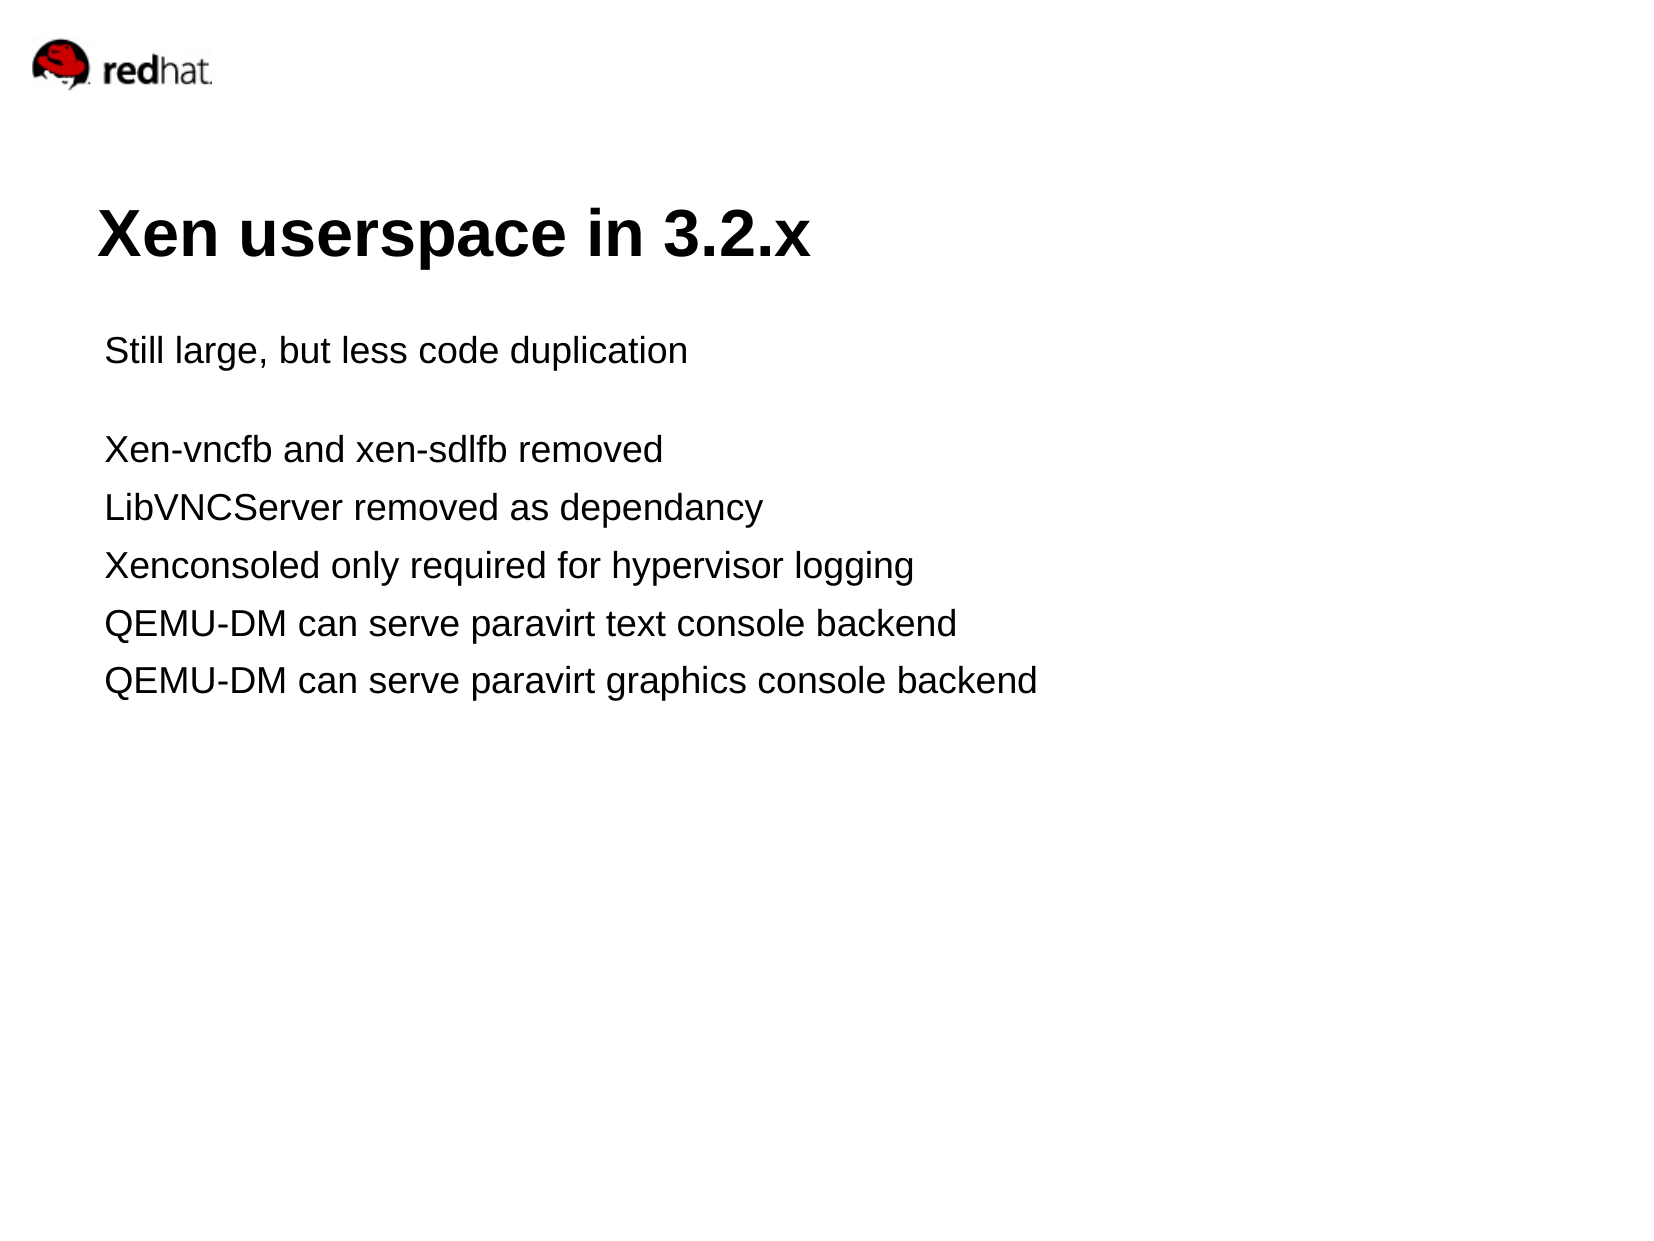

# Xen userspace in 3.2.x
Still large, but less code duplication
Xen-vncfb and xen-sdlfb removed
LibVNCServer removed as dependancy
Xenconsoled only required for hypervisor logging
QEMU-DM can serve paravirt text console backend
QEMU-DM can serve paravirt graphics console backend